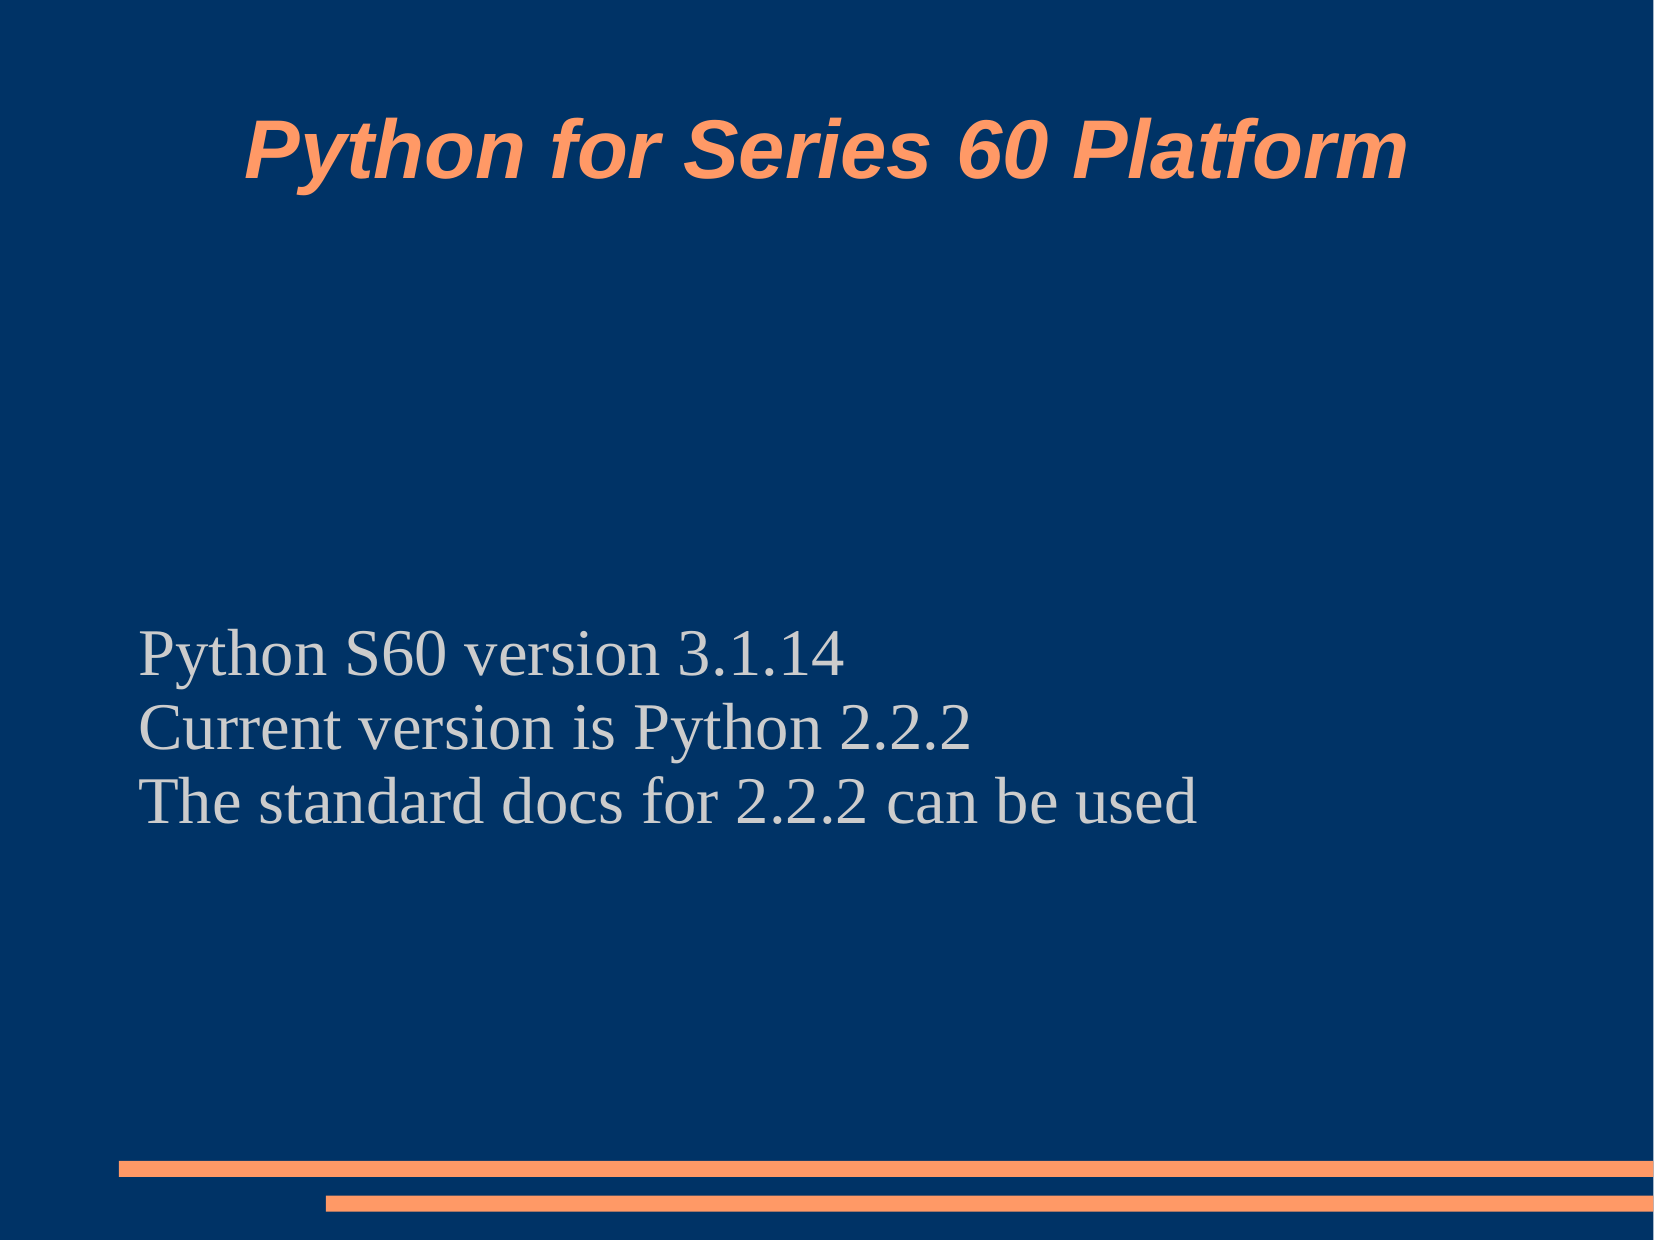

# Python for Series 60 Platform
 Python S60 version 3.1.14
 Current version is Python 2.2.2
 The standard docs for 2.2.2 can be used